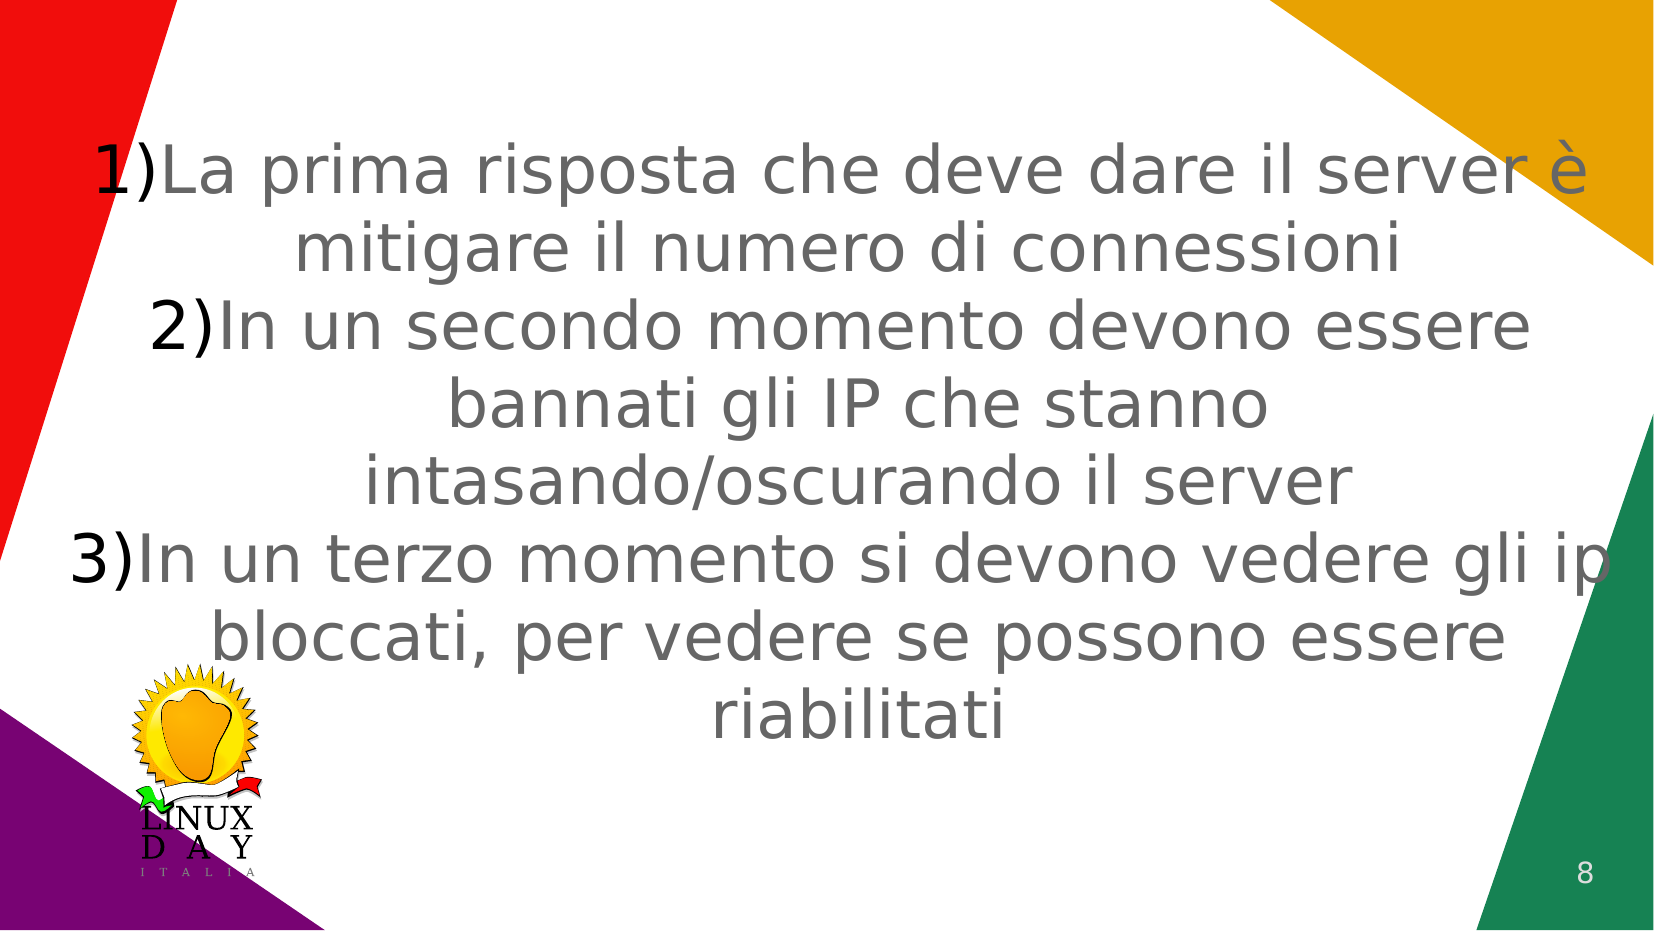

# La prima risposta che deve dare il server è mitigare il numero di connessioni
In un secondo momento devono essere bannati gli IP che stanno intasando/oscurando il server
In un terzo momento si devono vedere gli ip bloccati, per vedere se possono essere riabilitati
8